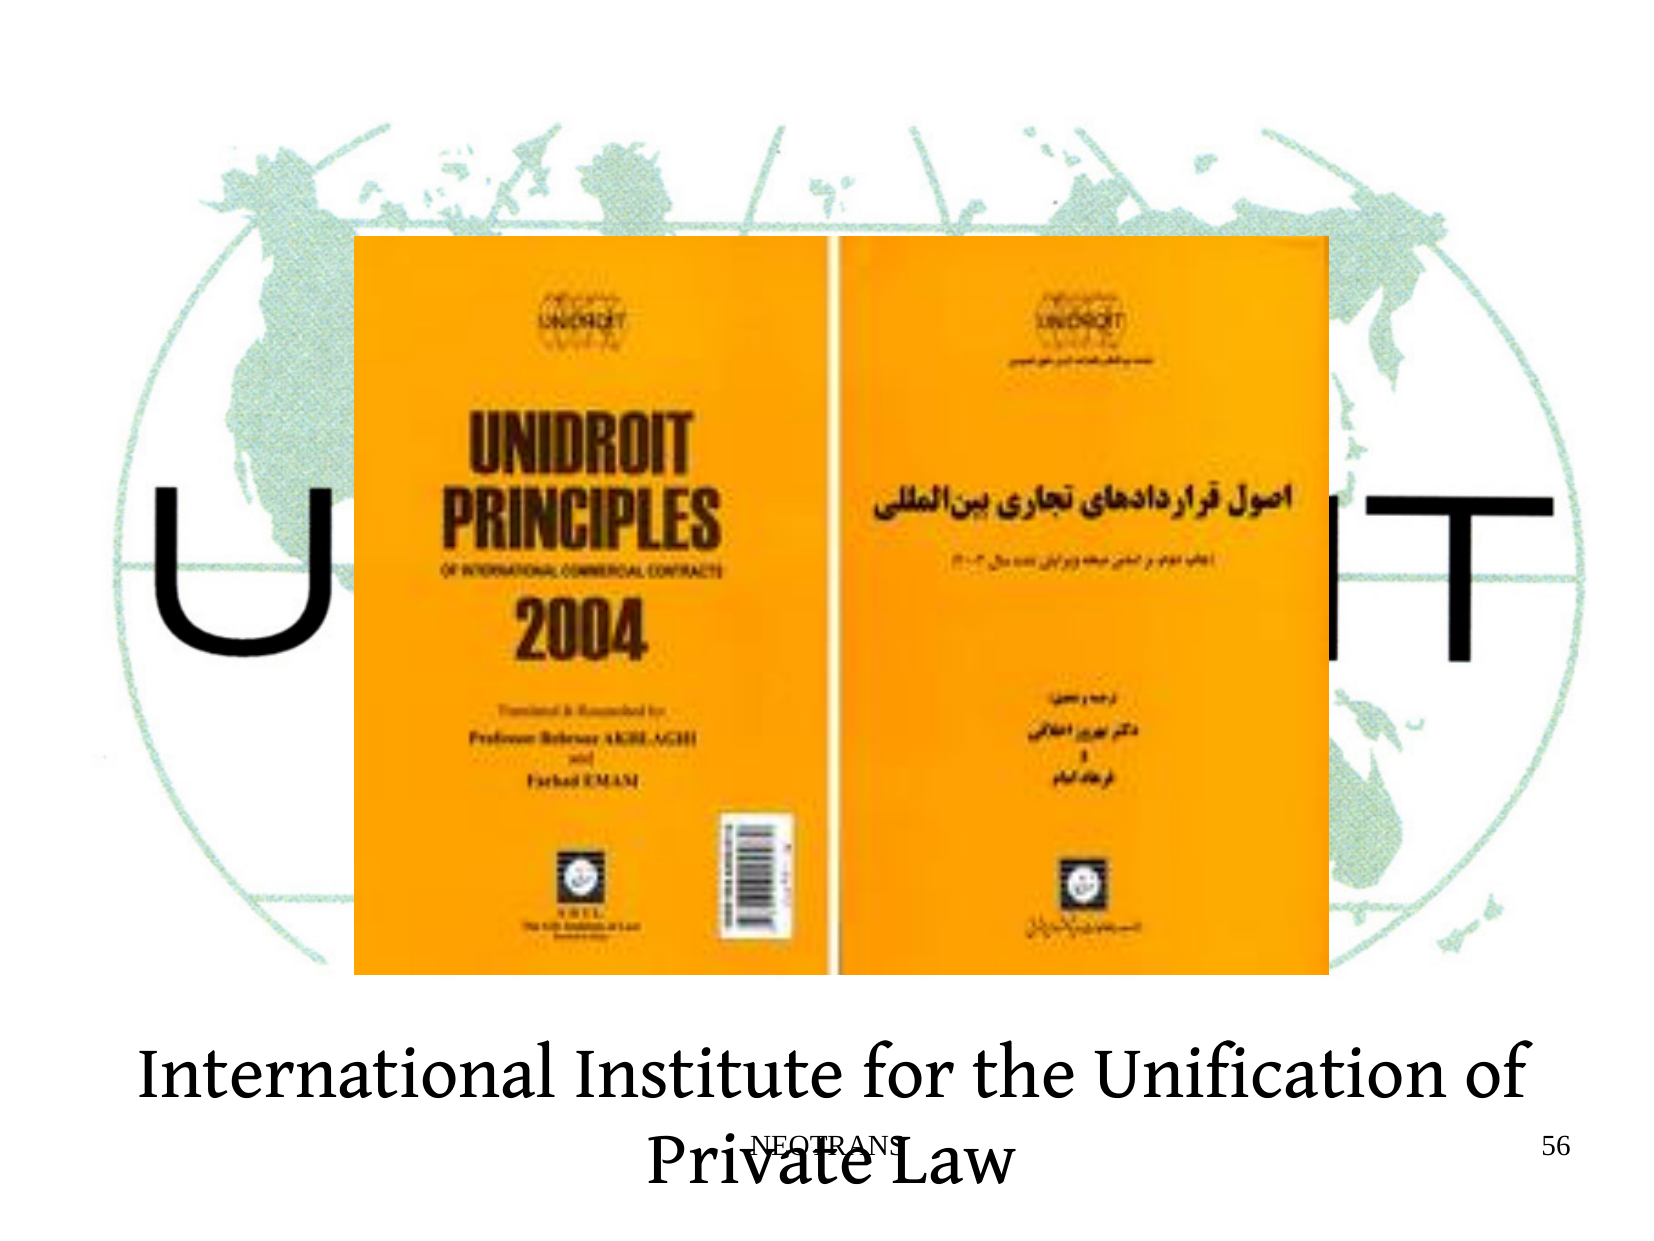

# International Institute for the Unification of Private Law
NEOTRANS
56